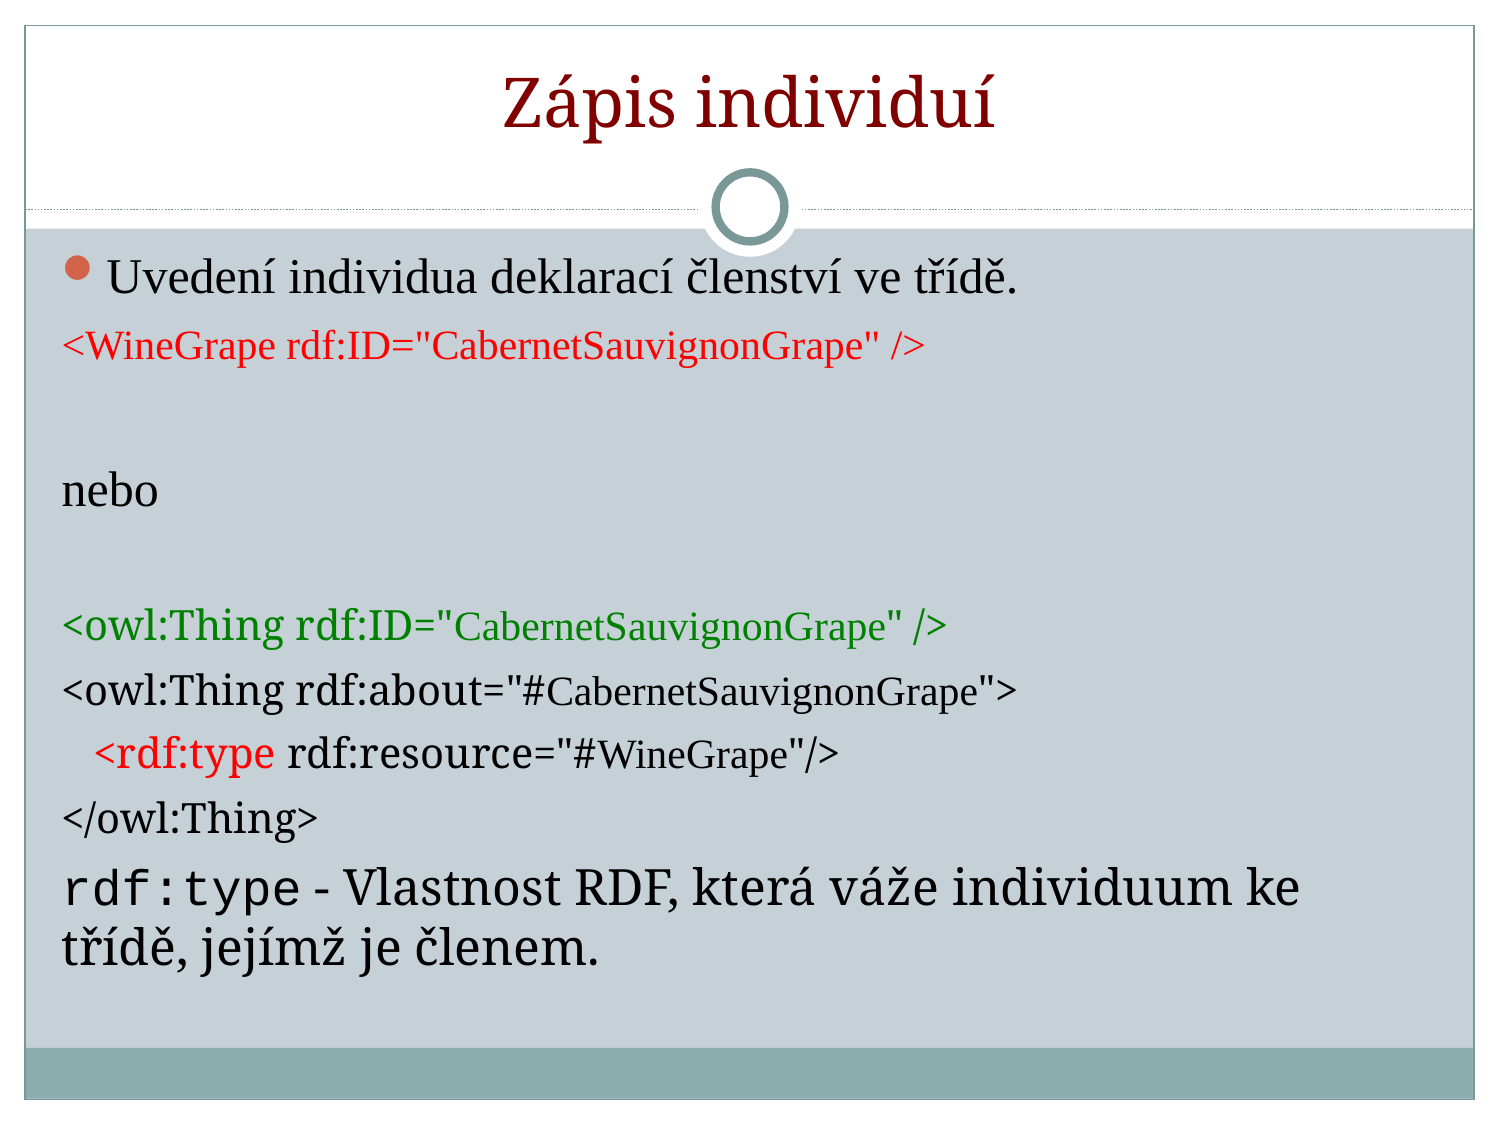

# Zápis individuí
Uvedení individua deklarací členství ve třídě.
<WineGrape rdf:ID="CabernetSauvignonGrape" />
nebo
<owl:Thing rdf:ID="CabernetSauvignonGrape" />
<owl:Thing rdf:about="#CabernetSauvignonGrape">
 <rdf:type rdf:resource="#WineGrape"/>
</owl:Thing>
rdf:type - Vlastnost RDF, která váže individuum ke třídě, jejímž je členem.